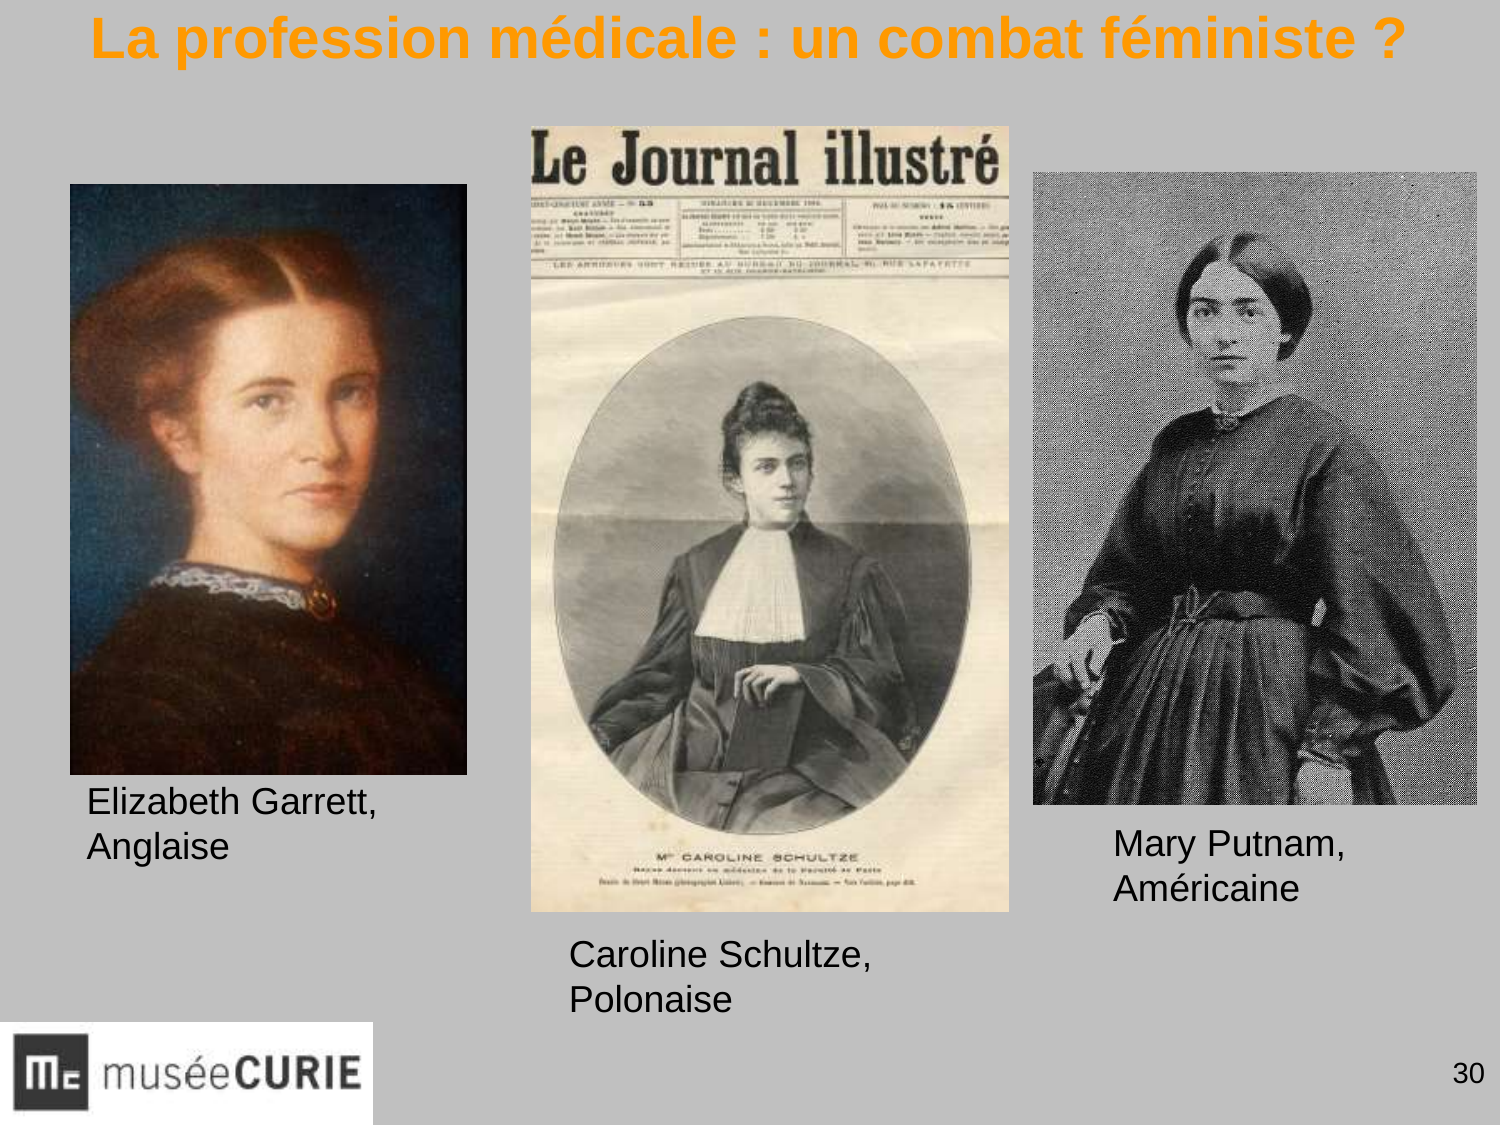

La profession médicale : un combat féministe ?
Elizabeth Garrett, Anglaise
Mary Putnam, Américaine
Caroline Schultze, Polonaise